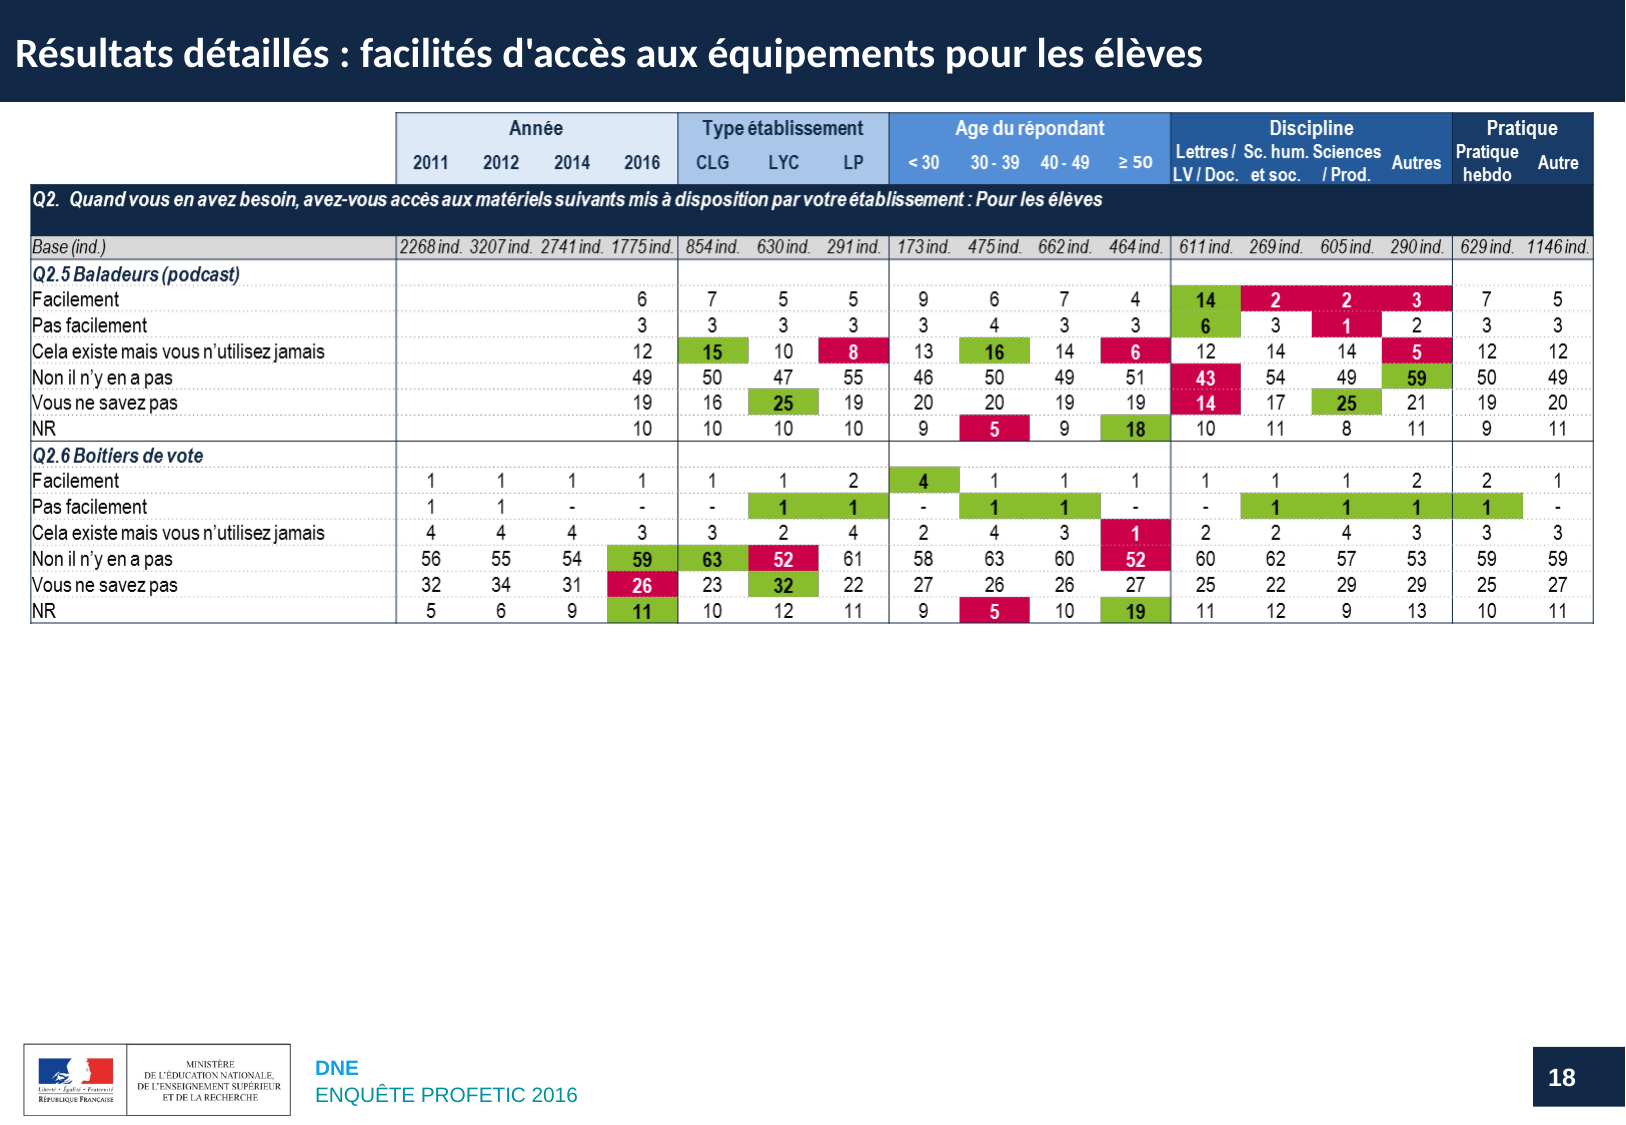

# Résultats détaillés : facilités d'accès aux équipements pour les élèves
16